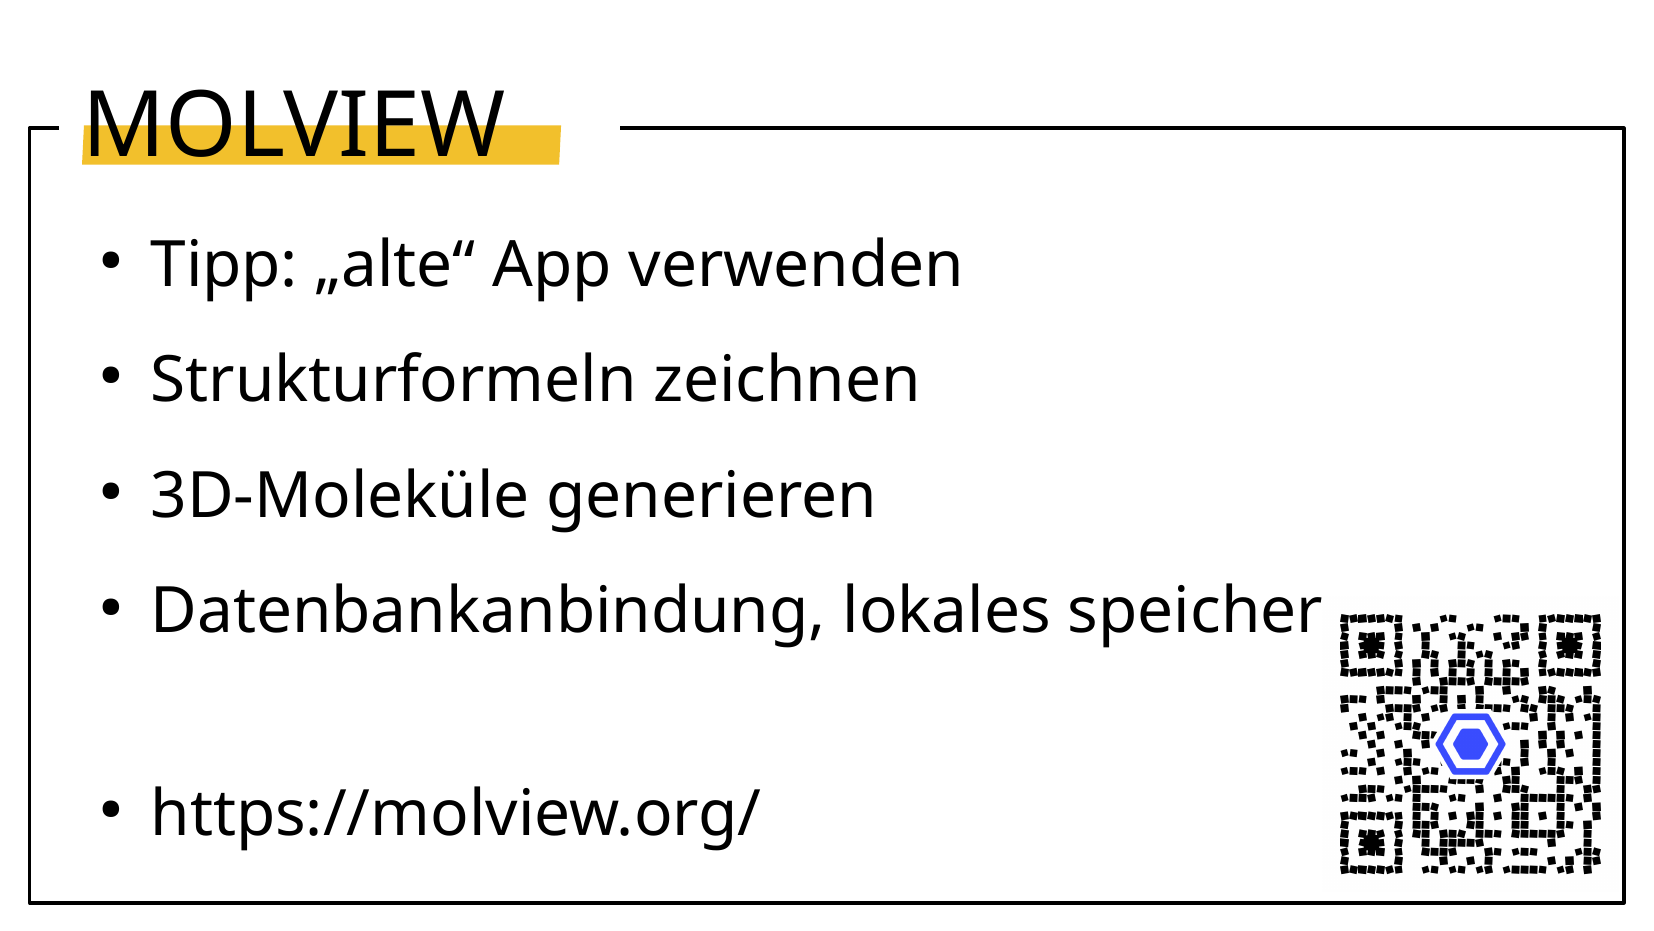

# MOLVIEW
Tipp: „alte“ App verwenden
Strukturformeln zeichnen
3D-Moleküle generieren
Datenbankanbindung, lokales speichern
https://molview.org/